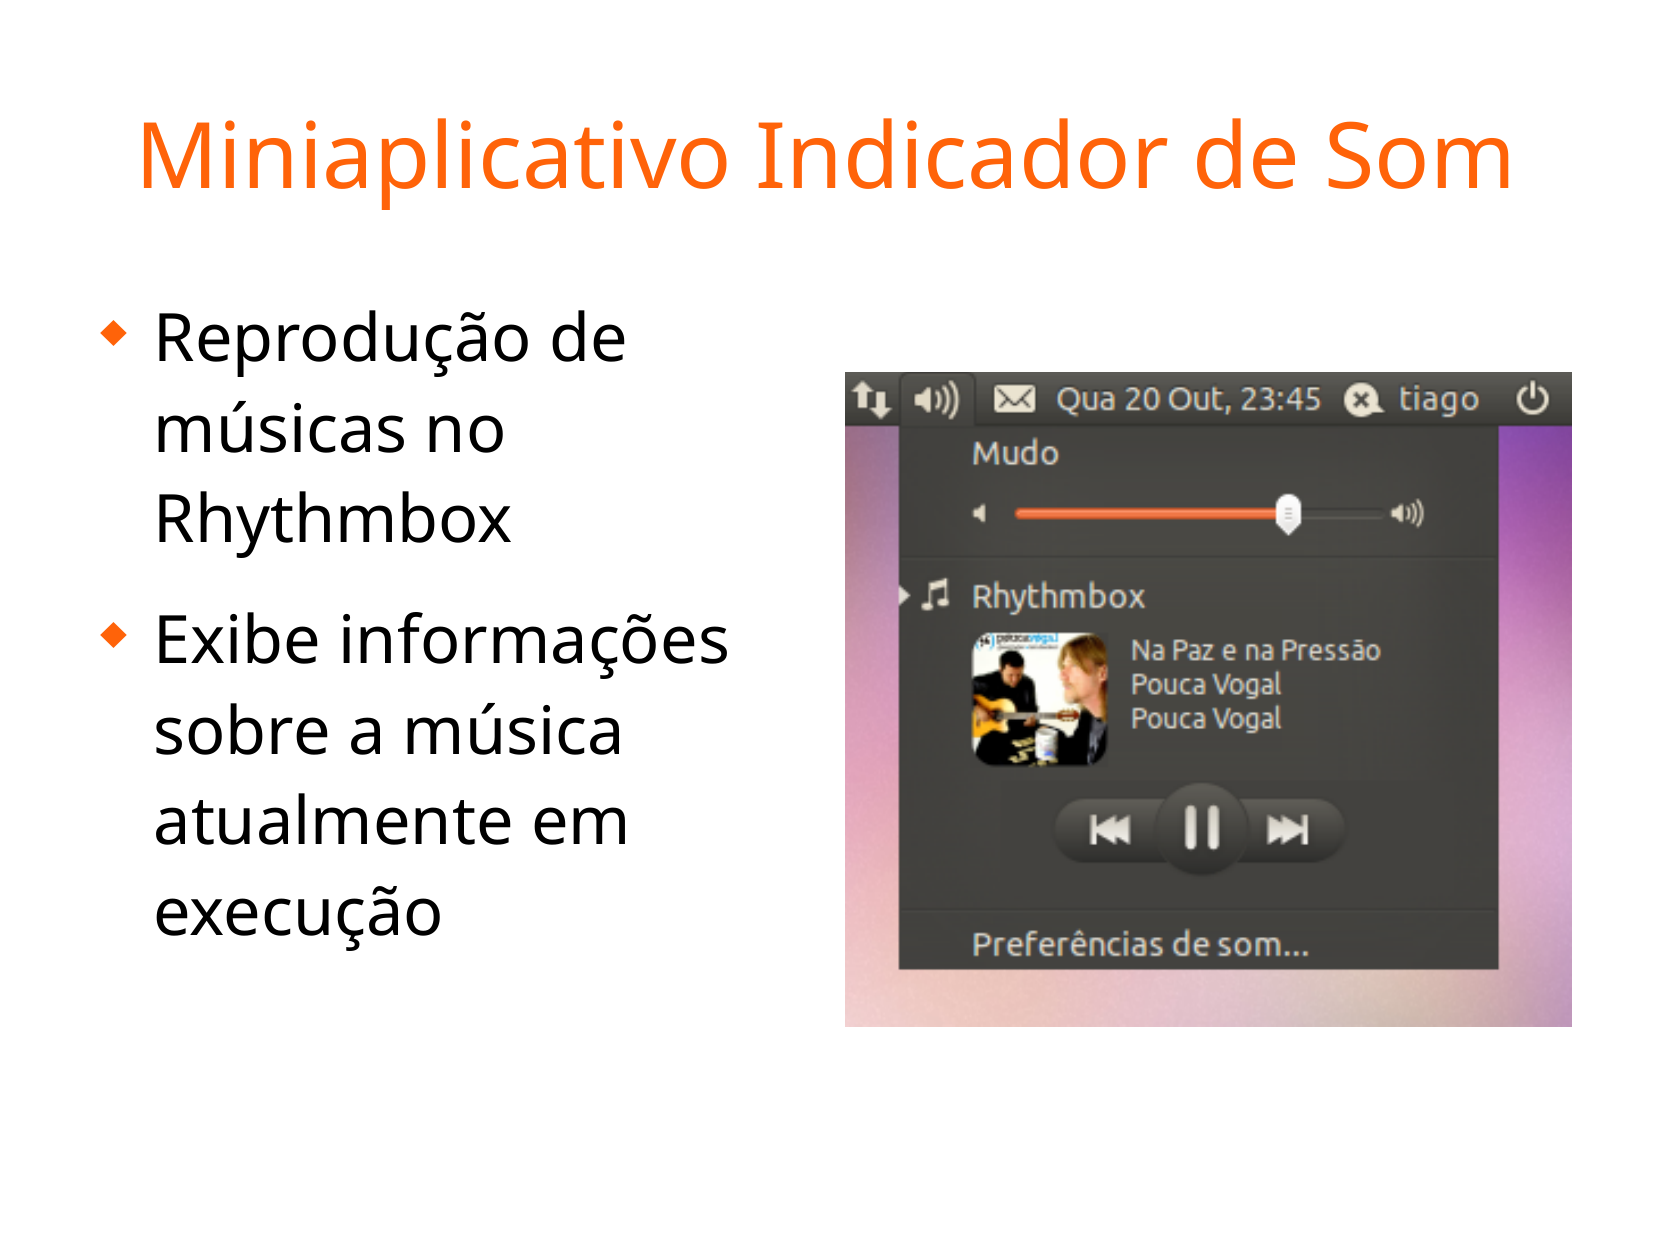

# Miniaplicativo Indicador de Som
Reprodução de músicas no Rhythmbox
Exibe informações sobre a música atualmente em execução